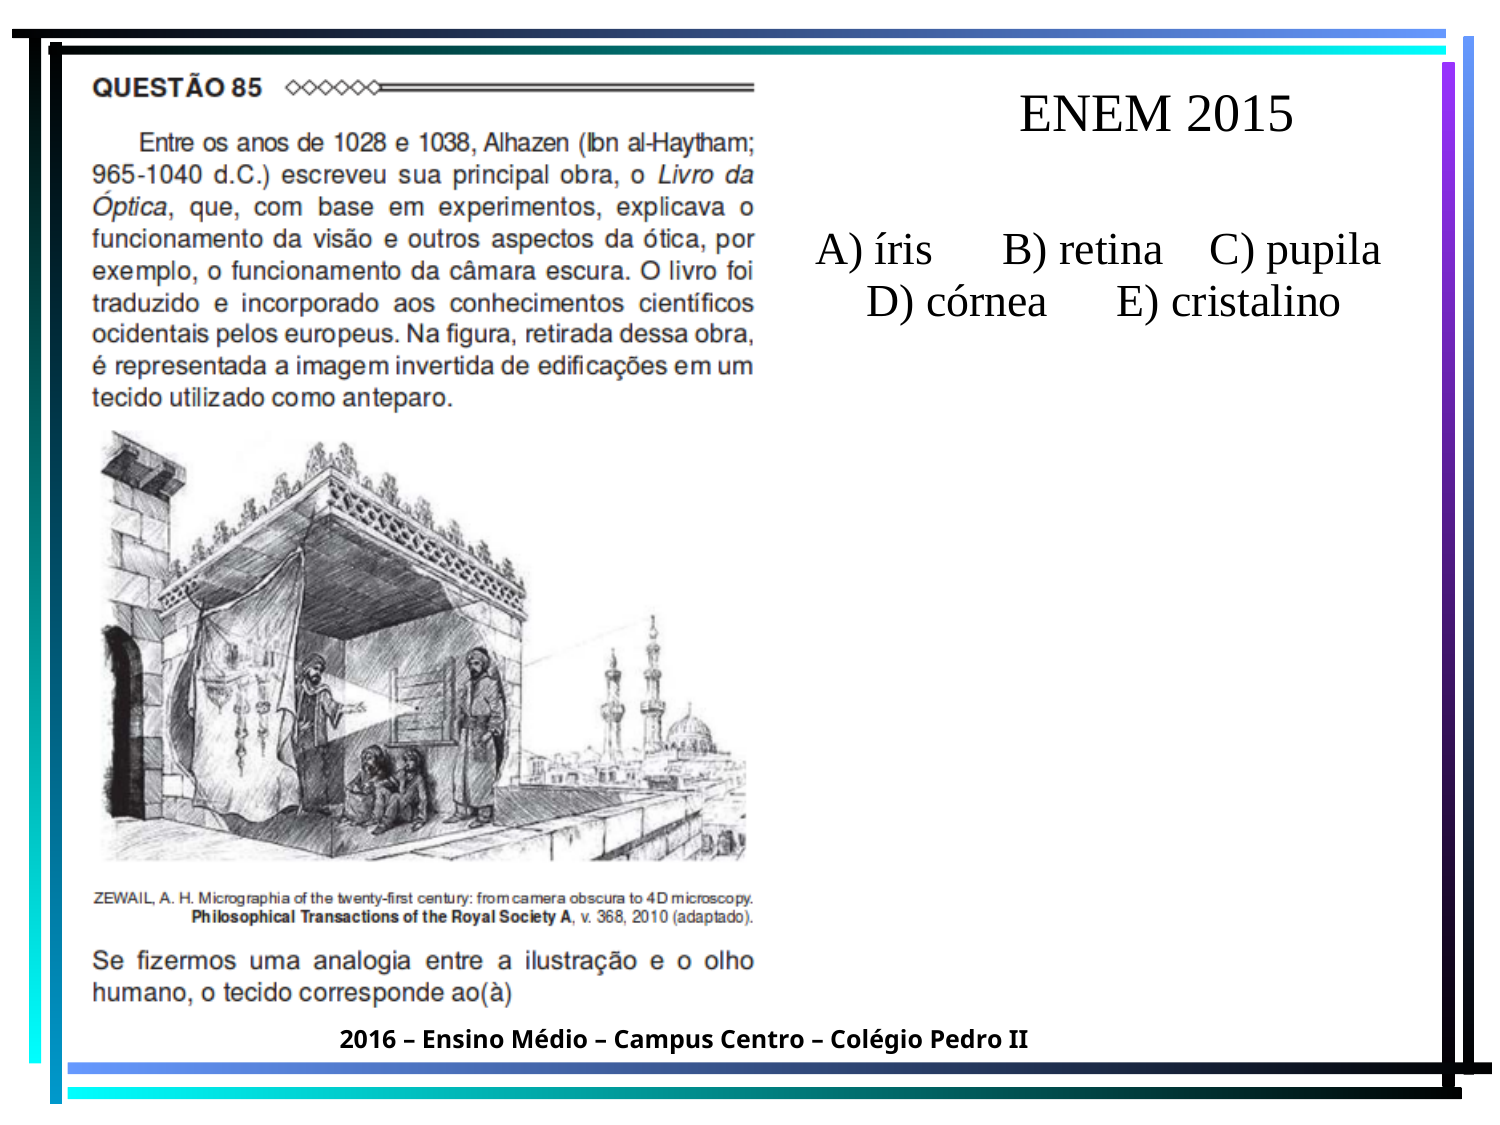

# ENEM 2015
A) íris B) retina C) pupila D) córnea E) cristalino
2016 – Ensino Médio – Campus Centro – Colégio Pedro II